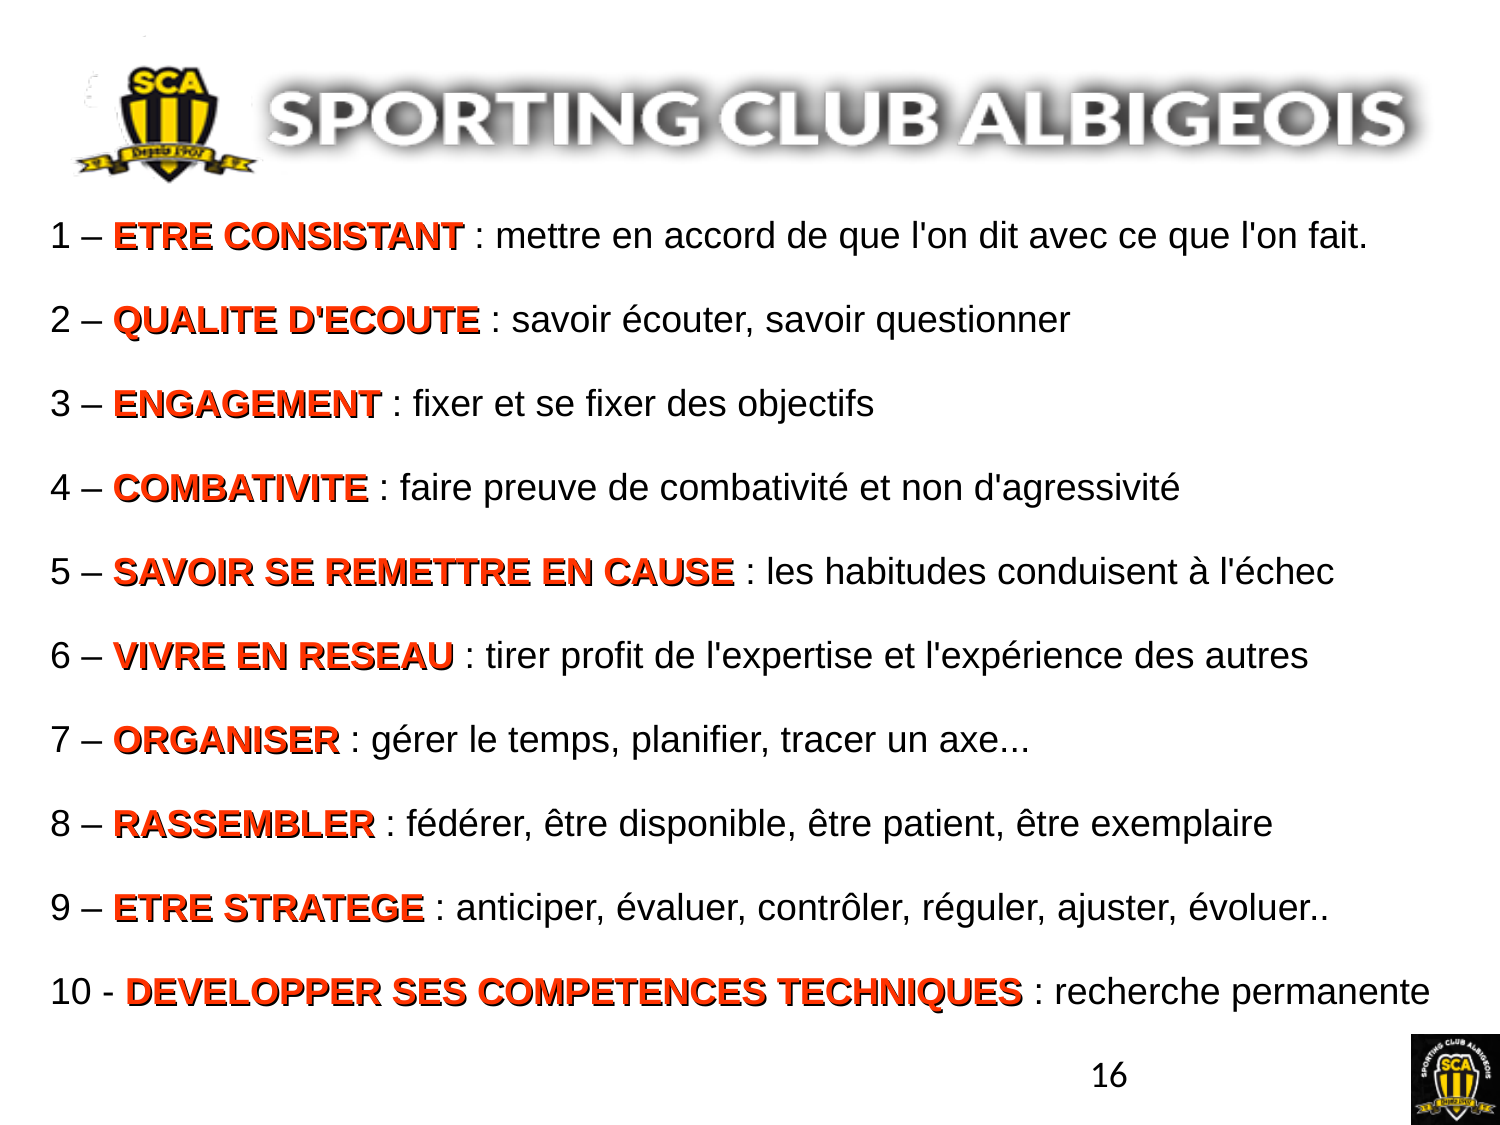

1 – ETRE CONSISTANT : mettre en accord de que l'on dit avec ce que l'on fait.
2 – QUALITE D'ECOUTE : savoir écouter, savoir questionner
3 – ENGAGEMENT : fixer et se fixer des objectifs
4 – COMBATIVITE : faire preuve de combativité et non d'agressivité
5 – SAVOIR SE REMETTRE EN CAUSE : les habitudes conduisent à l'échec
6 – VIVRE EN RESEAU : tirer profit de l'expertise et l'expérience des autres
7 – ORGANISER : gérer le temps, planifier, tracer un axe...
8 – RASSEMBLER : fédérer, être disponible, être patient, être exemplaire
9 – ETRE STRATEGE : anticiper, évaluer, contrôler, réguler, ajuster, évoluer..
10 - DEVELOPPER SES COMPETENCES TECHNIQUES : recherche permanente
16